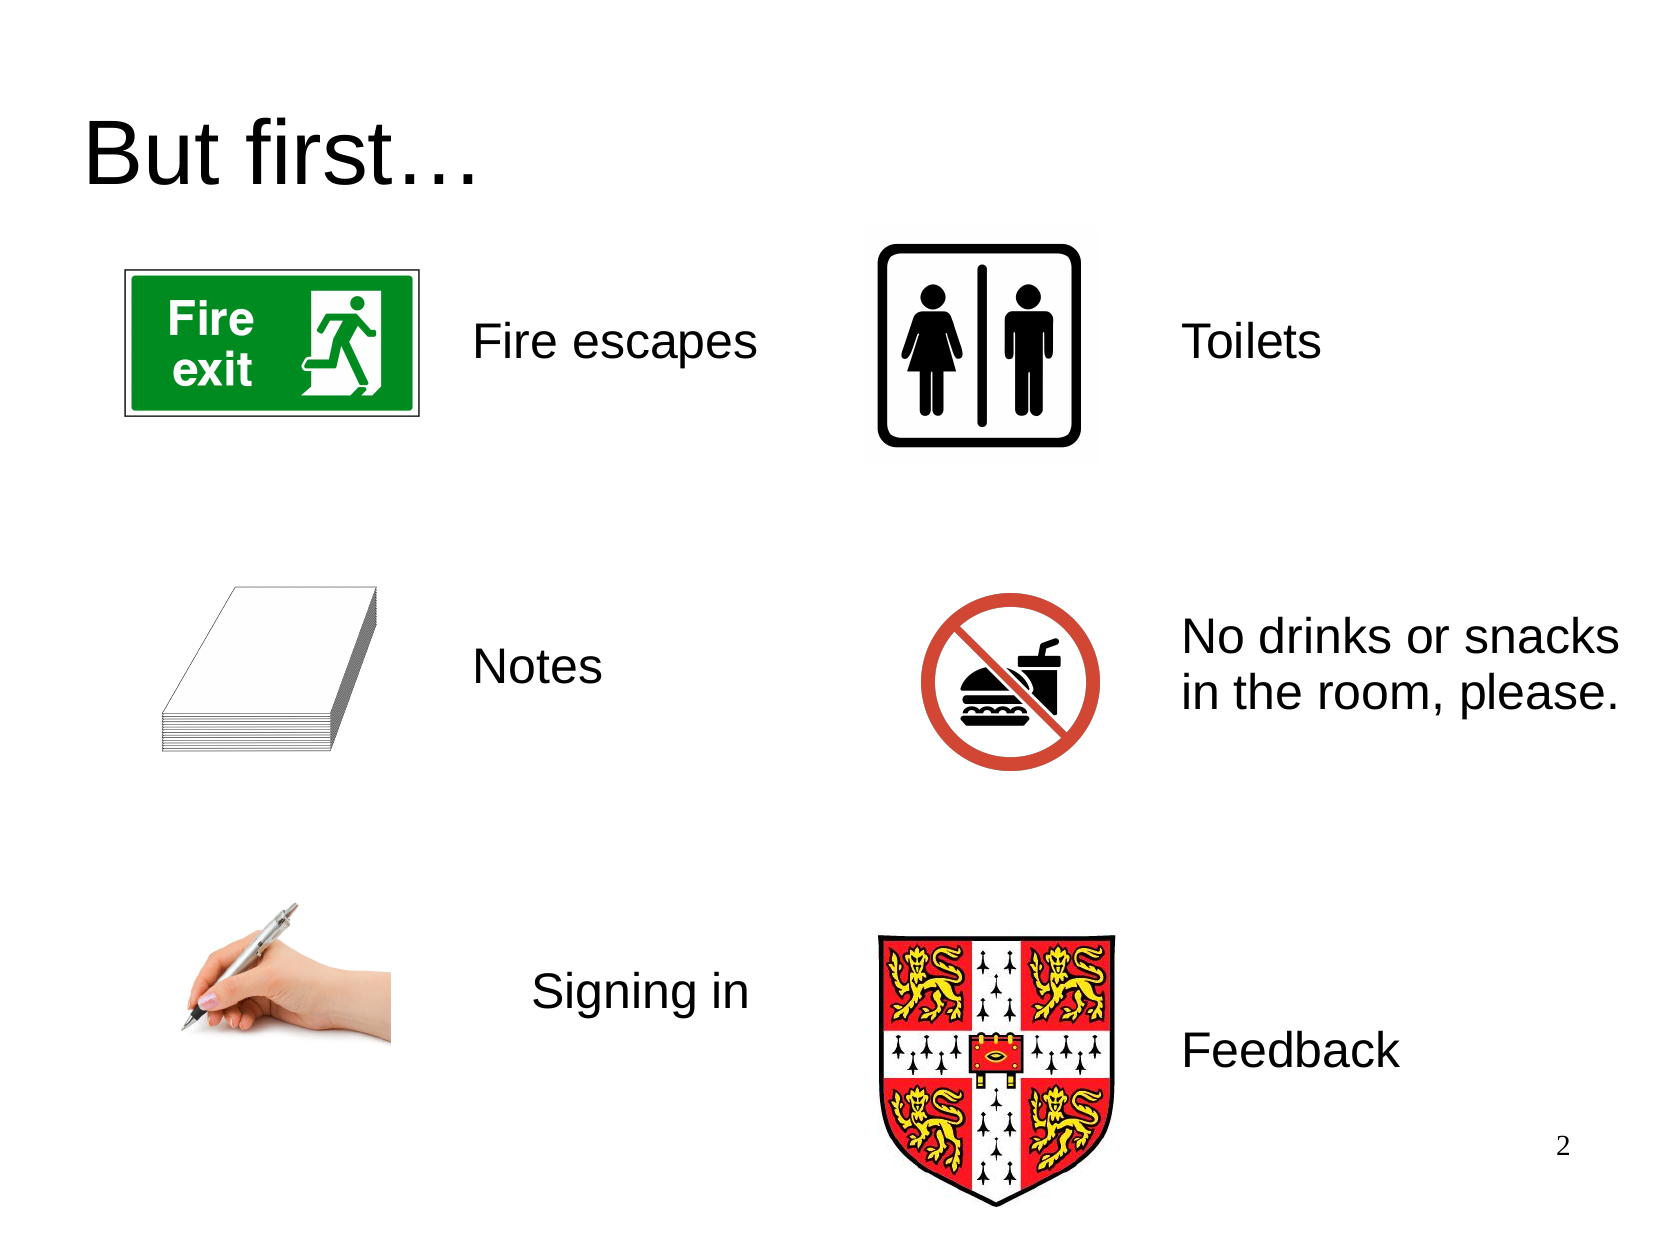

# But first…
Fire escapes
Toilets
No drinks or snacks
in the room, please.
Notes
Signing in
Feedback
2